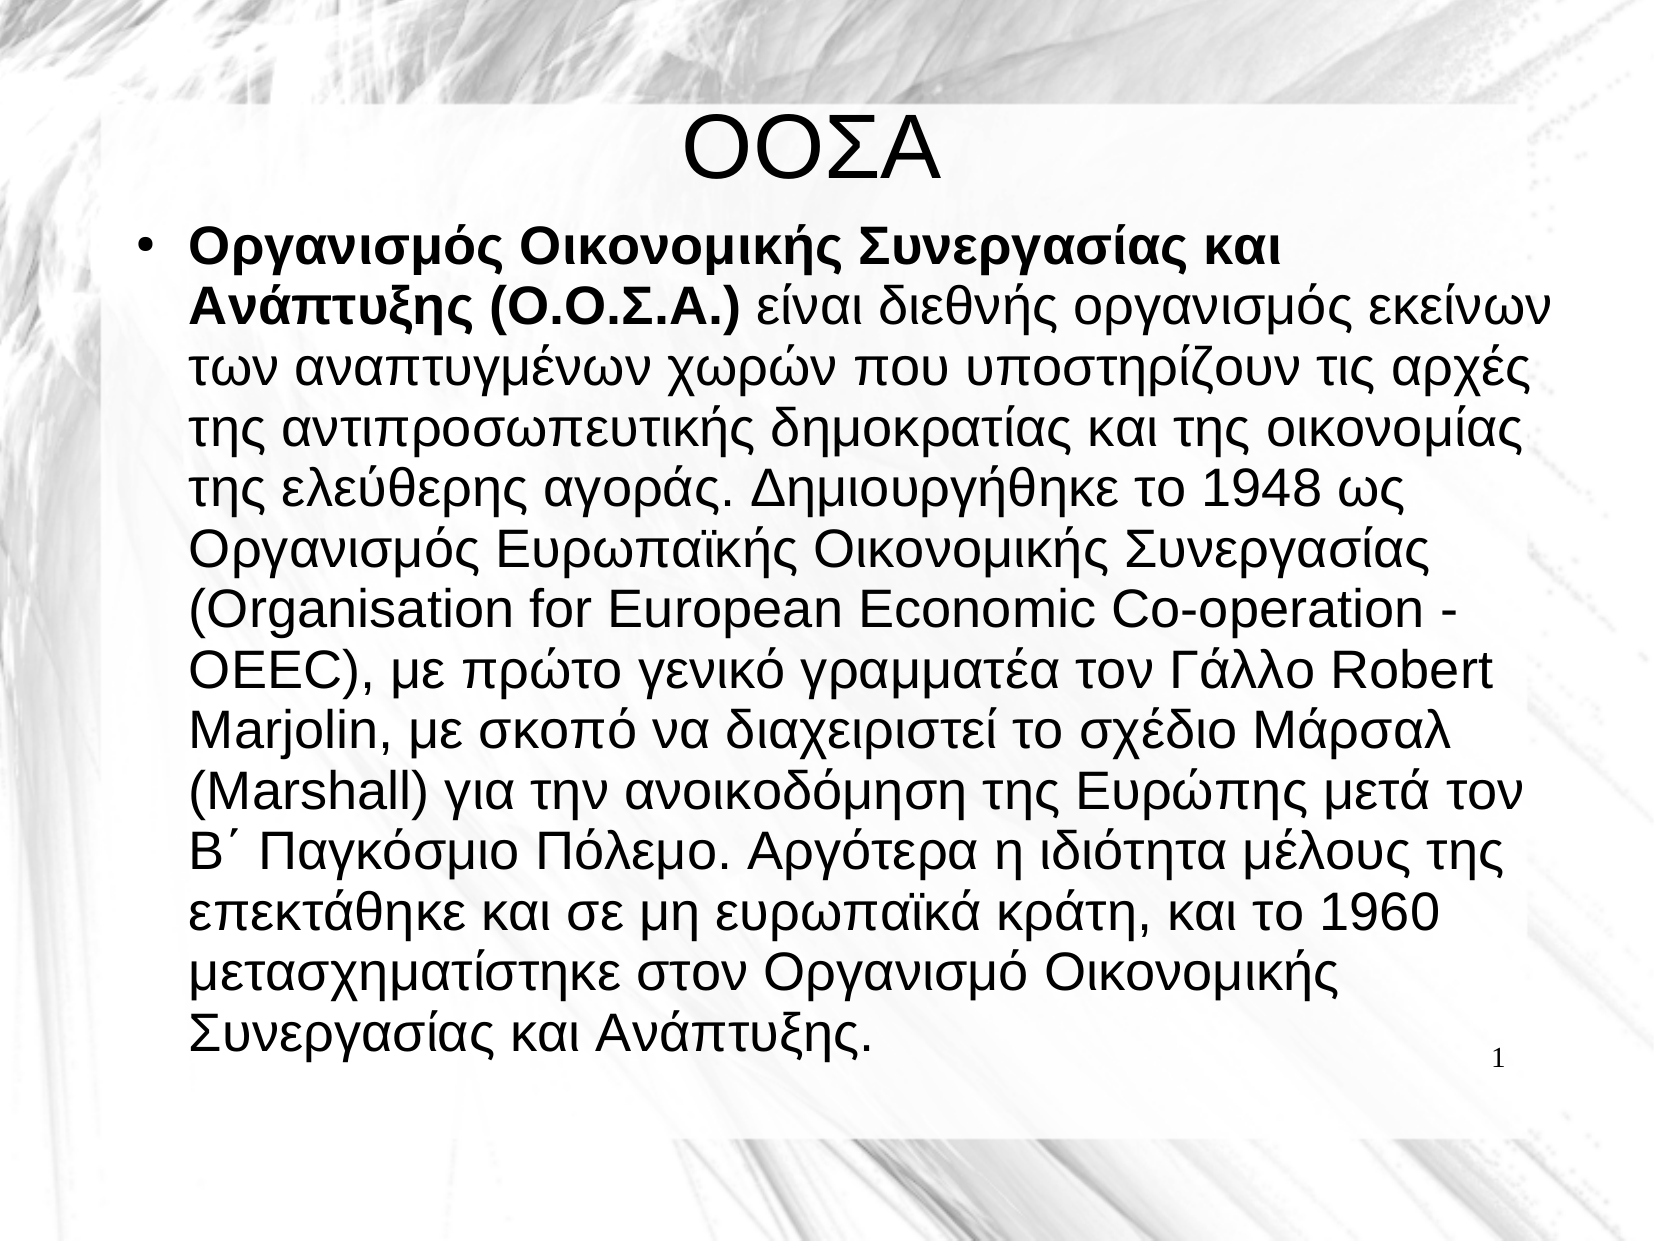

# ΟΟΣΑ
Οργανισμός Οικονομικής Συνεργασίας και Ανάπτυξης (Ο.Ο.Σ.Α.) είναι διεθνής οργανισμός εκείνων των αναπτυγμένων χωρών που υποστηρίζουν τις αρχές της αντιπροσωπευτικής δημοκρατίας και της οικονομίας της ελεύθερης αγοράς. Δημιουργήθηκε το 1948 ως Οργανισμός Ευρωπαϊκής Οικονομικής Συνεργασίας (Organisation for European Economic Co-operation - OEEC), με πρώτο γενικό γραμματέα τον Γάλλο Robert Marjolin, με σκοπό να διαχειριστεί το σχέδιο Μάρσαλ (Marshall) για την ανοικοδόμηση της Ευρώπης μετά τον Β΄ Παγκόσμιο Πόλεμο. Αργότερα η ιδιότητα μέλους της επεκτάθηκε και σε μη ευρωπαϊκά κράτη, και το 1960 μετασχηματίστηκε στον Οργανισμό Οικονομικής Συνεργασίας και Ανάπτυξης.
1